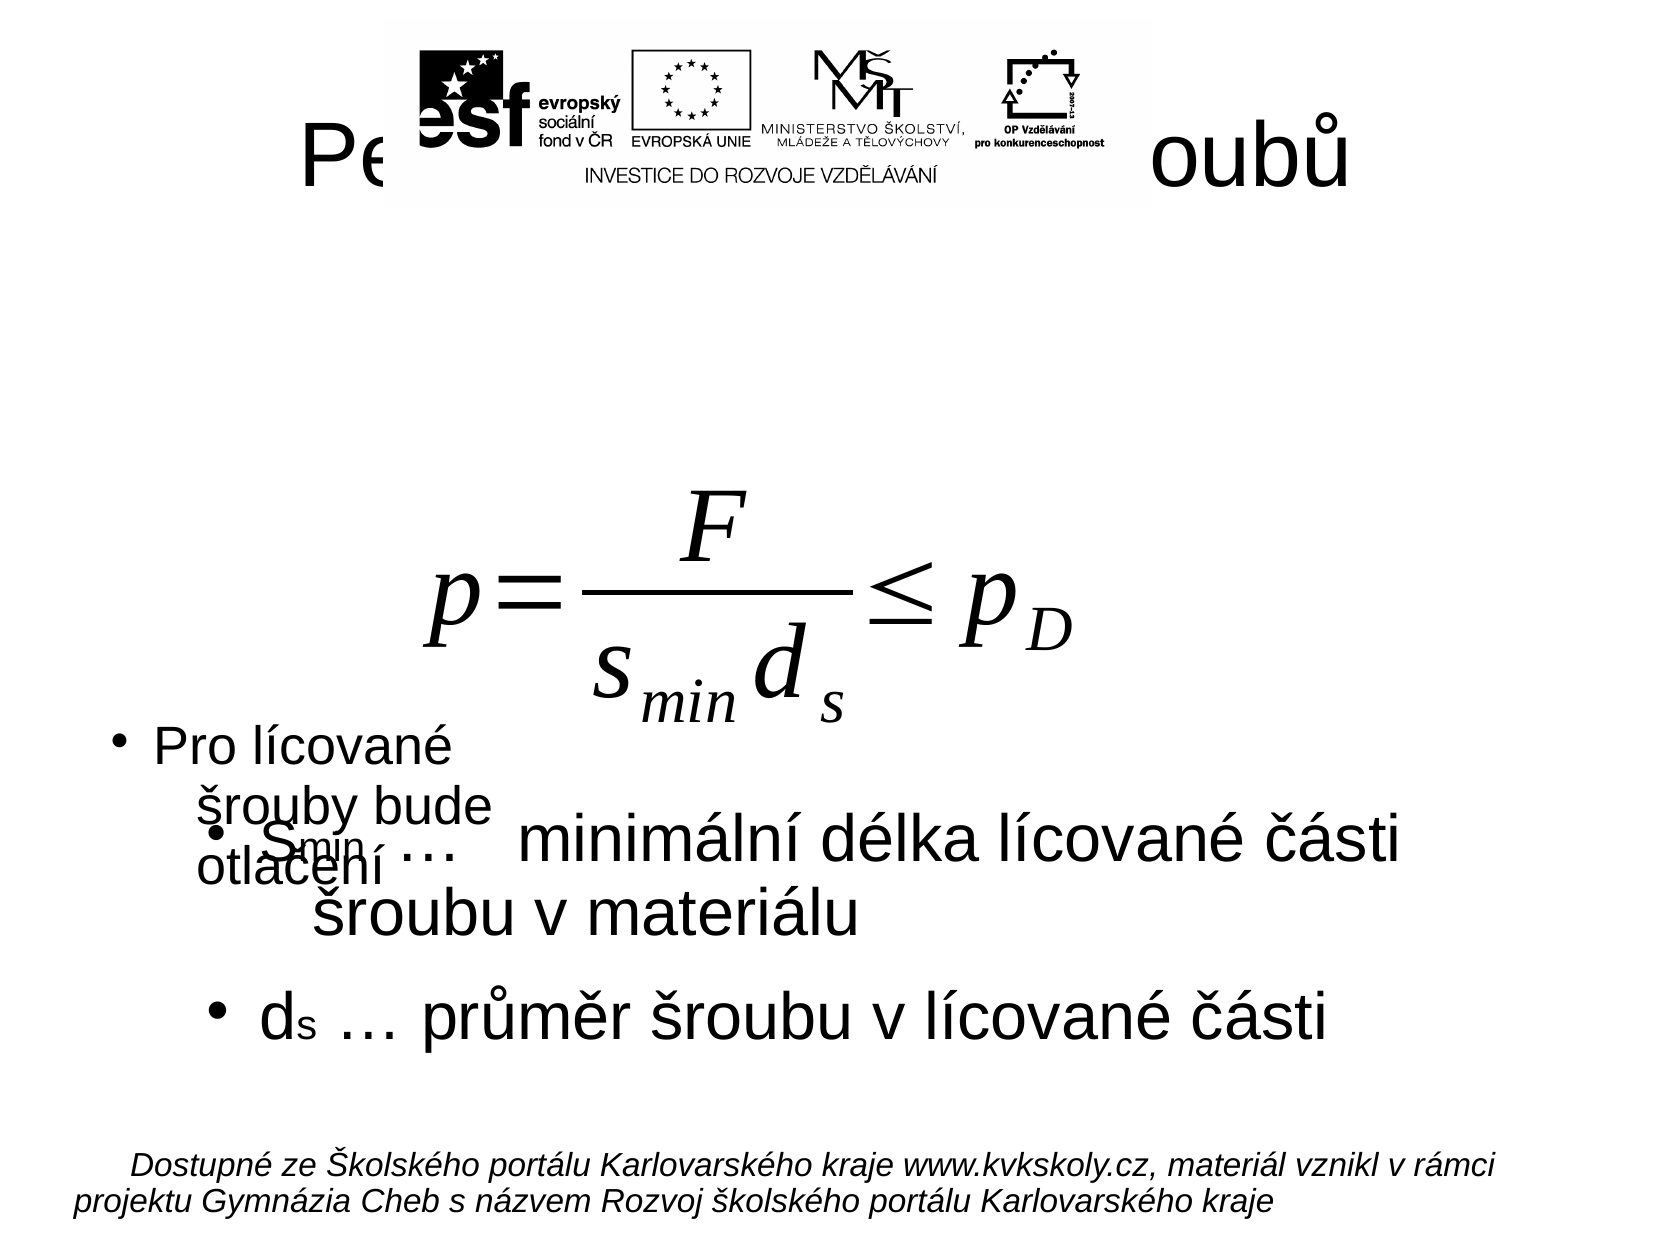

# Pevnostní výpočet šroubů
Pro lícované šrouby bude otlačení
Smin … minimální délka lícované části šroubu v materiálu
ds … průměr šroubu v lícované části
	Dostupné ze Školského portálu Karlovarského kraje www.kvkskoly.cz, materiál vznikl v rámci projektu Gymnázia Cheb s názvem Rozvoj školského portálu Karlovarského kraje